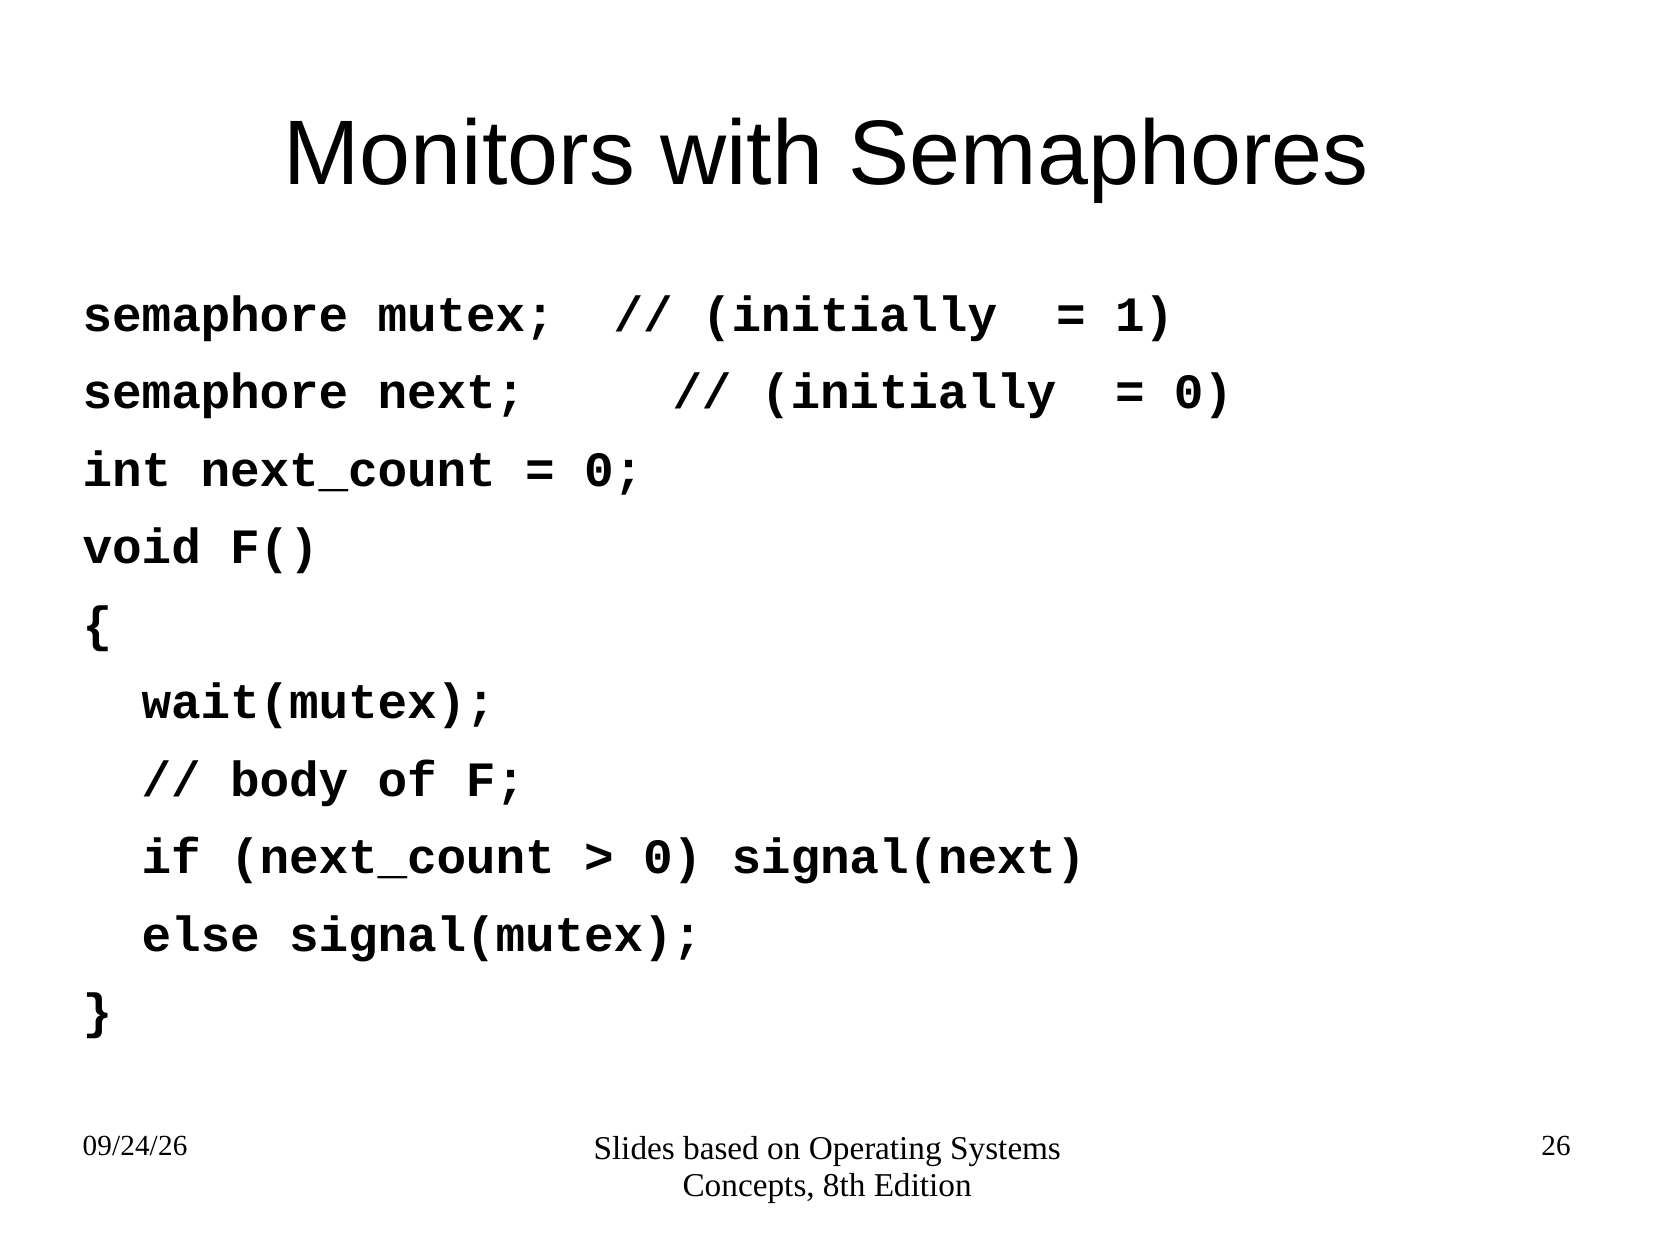

# Monitors with Semaphores
semaphore mutex; // (initially = 1)
semaphore next; // (initially = 0)
int next_count = 0;
void F()
{
 wait(mutex);
 // body of F;
 if (next_count > 0) signal(next)
 else signal(mutex);
}
26